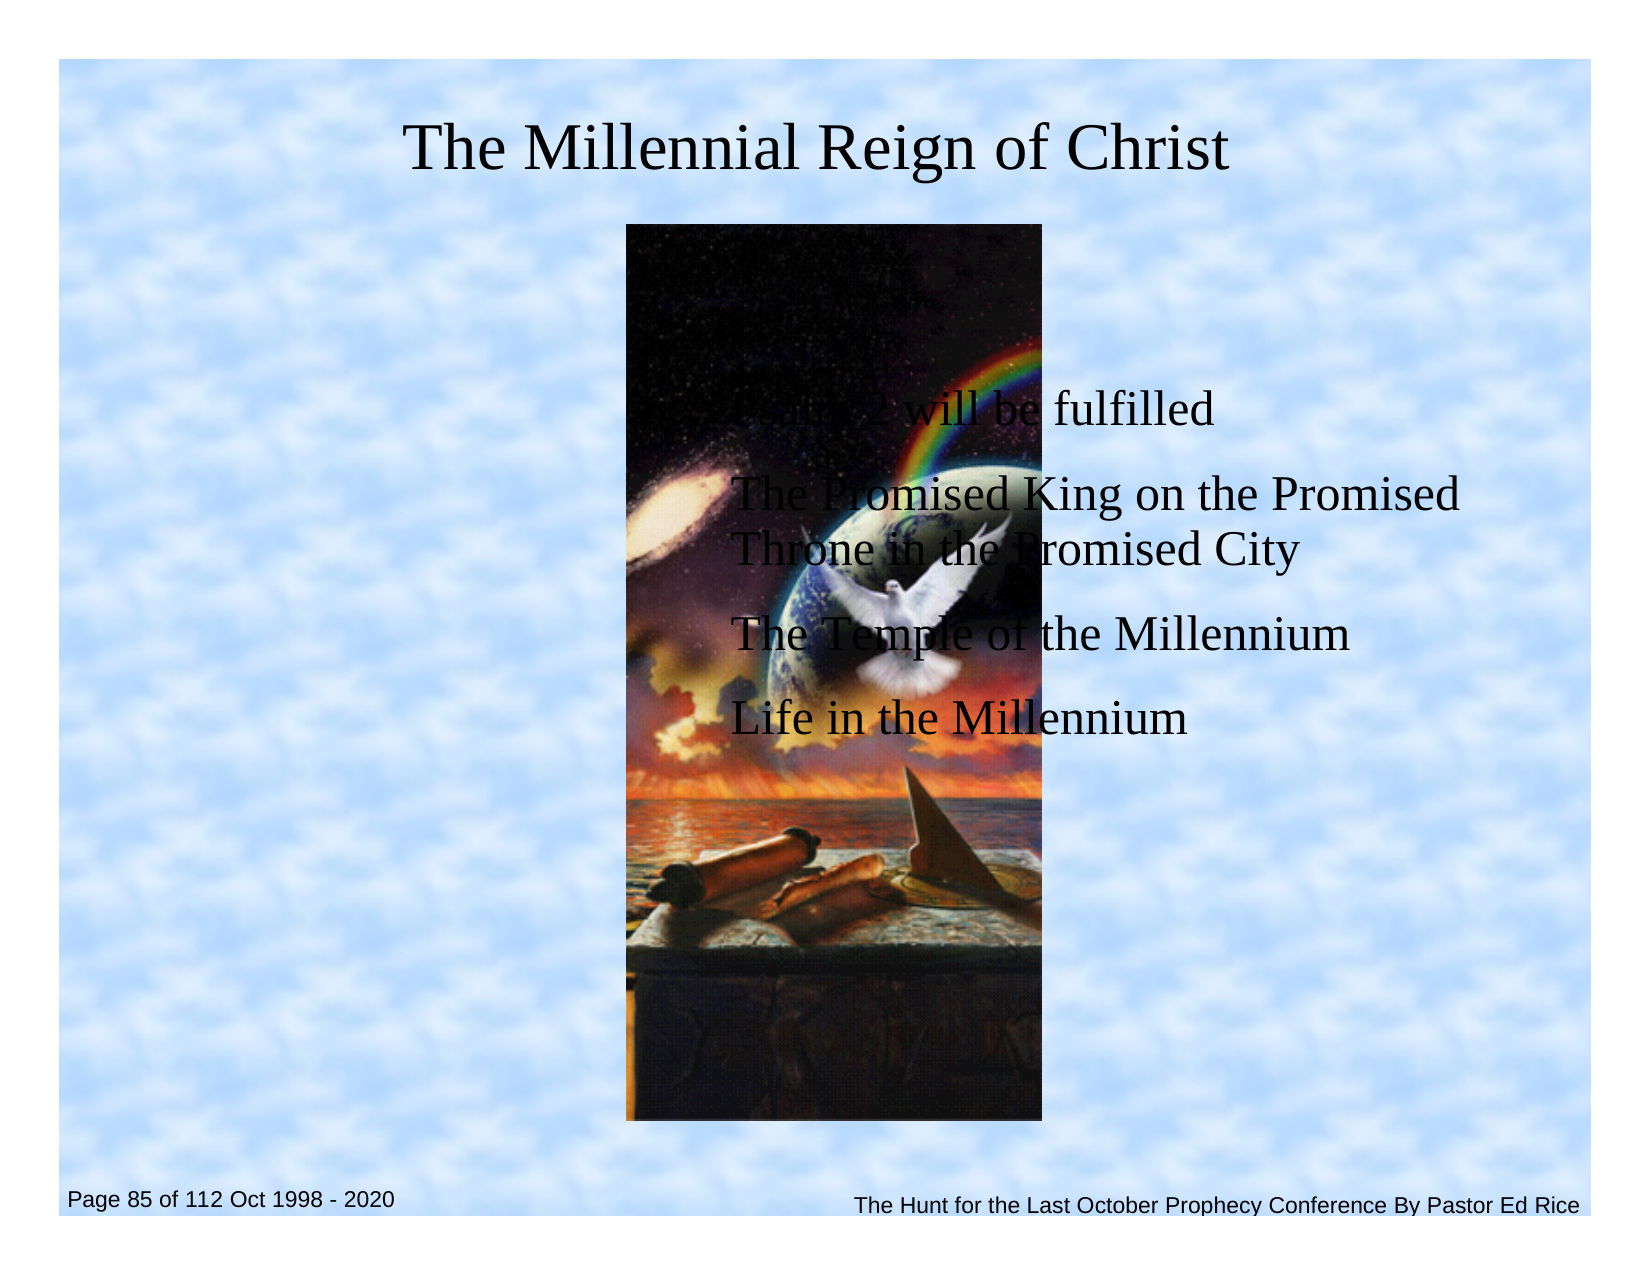

# The Millennial Reign of Christ
Psalm 2 will be fulfilled
The Promised King on the Promised Throne in the Promised City
The Temple of the Millennium
Life in the Millennium